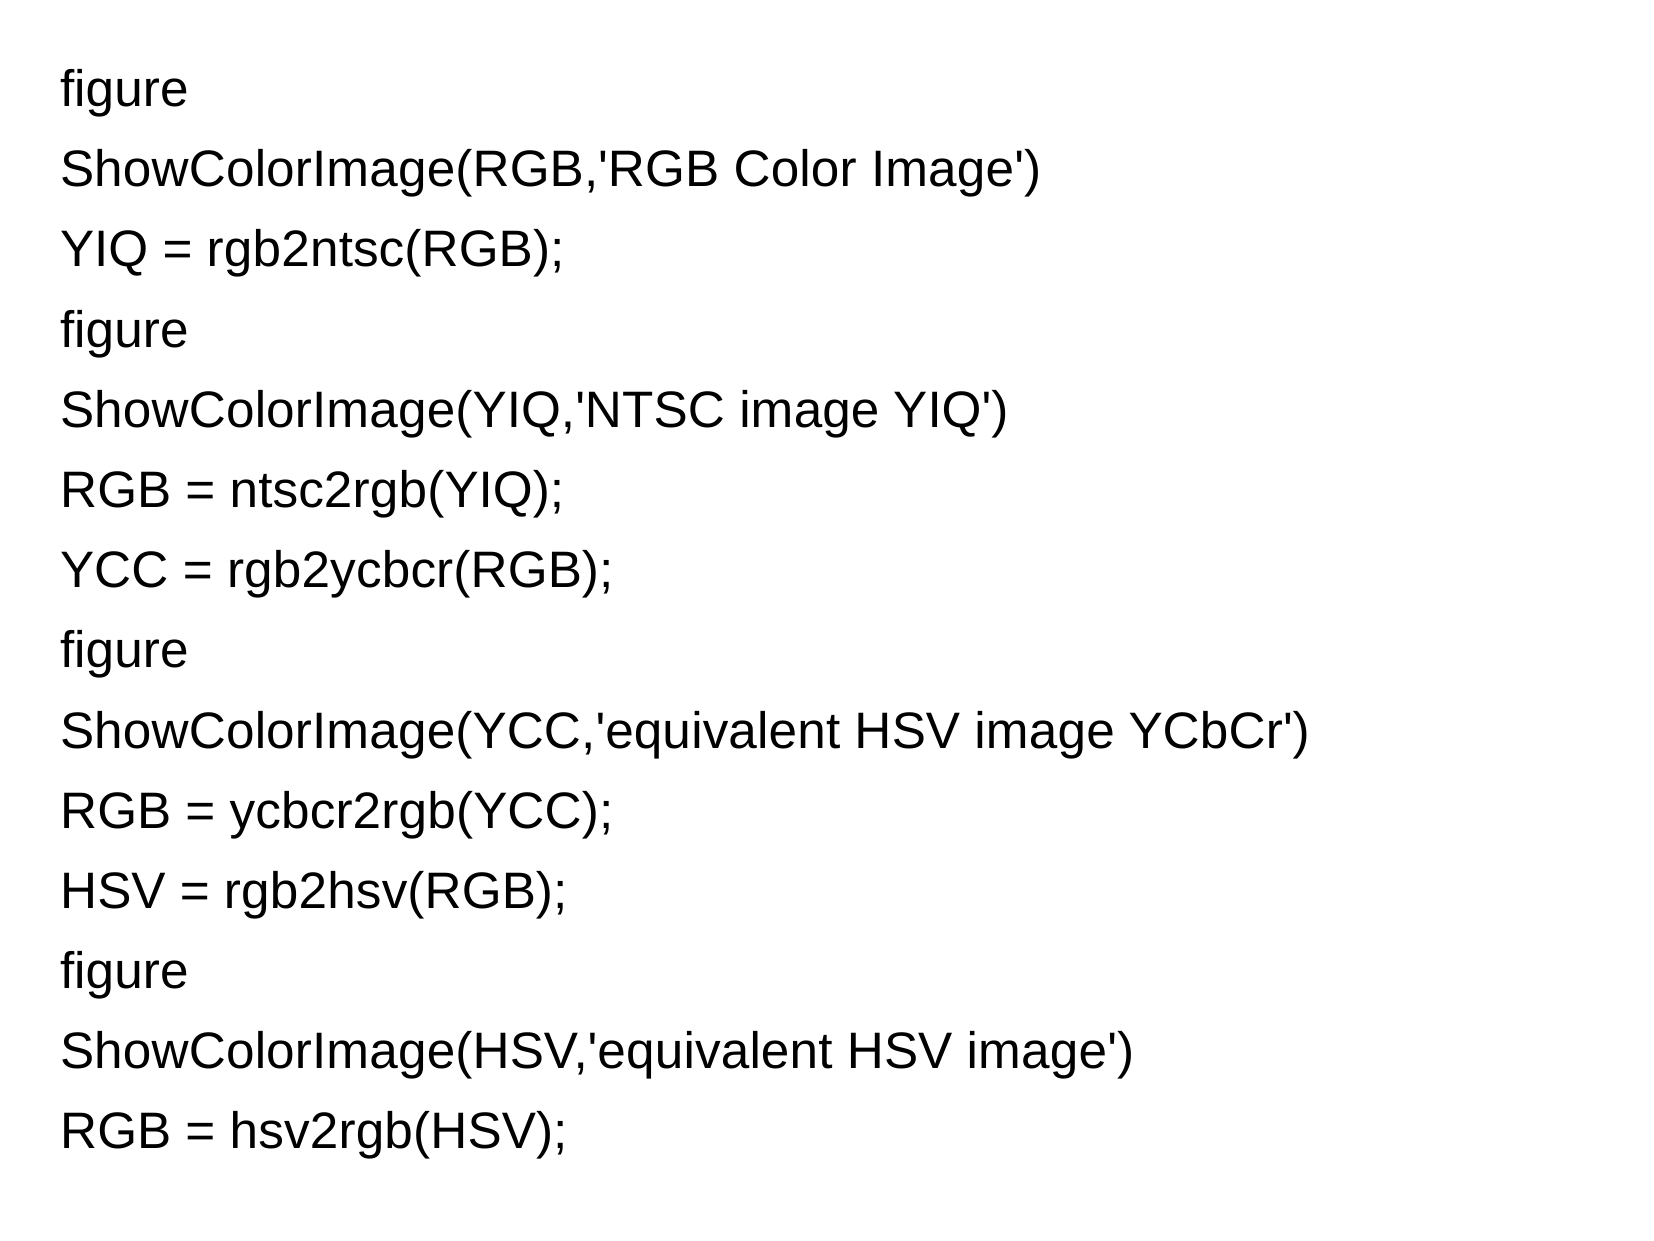

# figure
ShowColorImage(RGB,'RGB Color Image')
YIQ = rgb2ntsc(RGB);
figure
ShowColorImage(YIQ,'NTSC image YIQ')
RGB = ntsc2rgb(YIQ);
YCC = rgb2ycbcr(RGB);
figure
ShowColorImage(YCC,'equivalent HSV image YCbCr')
RGB = ycbcr2rgb(YCC);
HSV = rgb2hsv(RGB);
figure
ShowColorImage(HSV,'equivalent HSV image')
RGB = hsv2rgb(HSV);